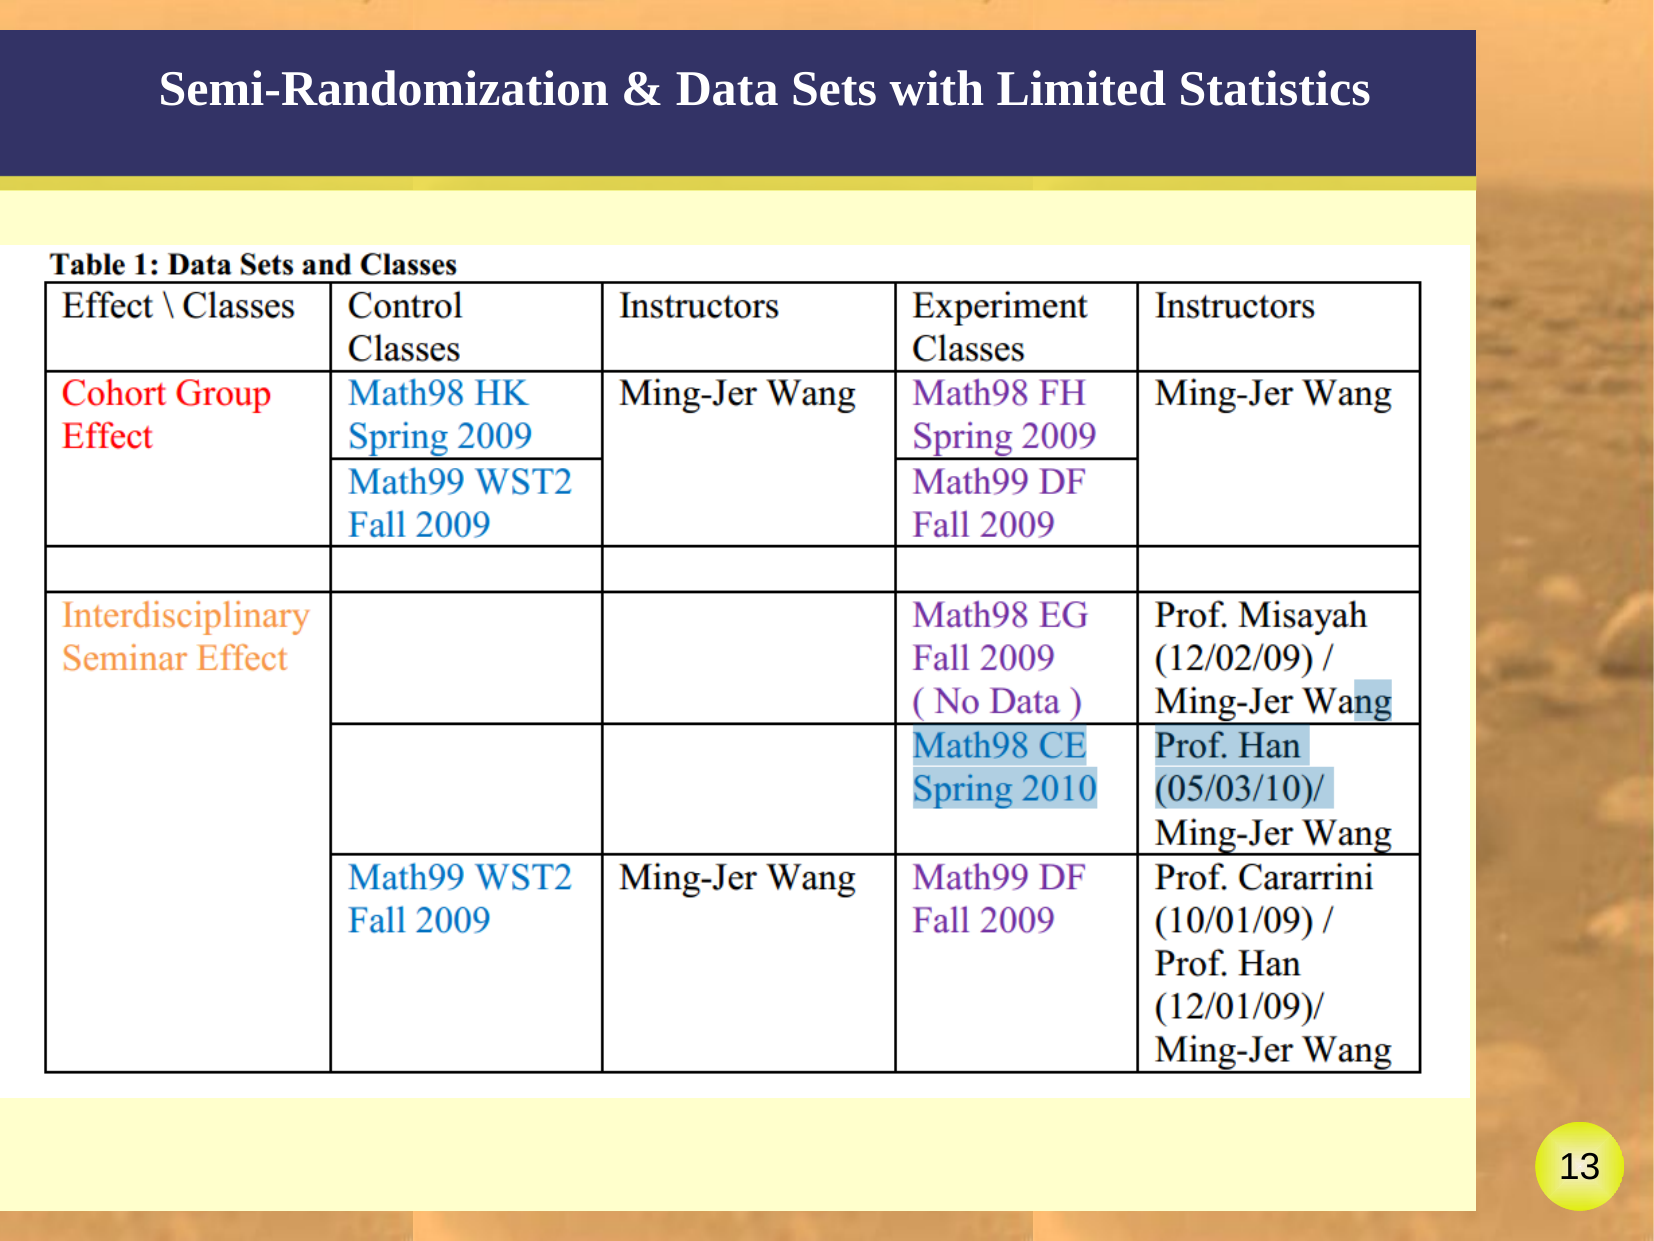

Semi-Randomization & Data Sets with Limited Statistics